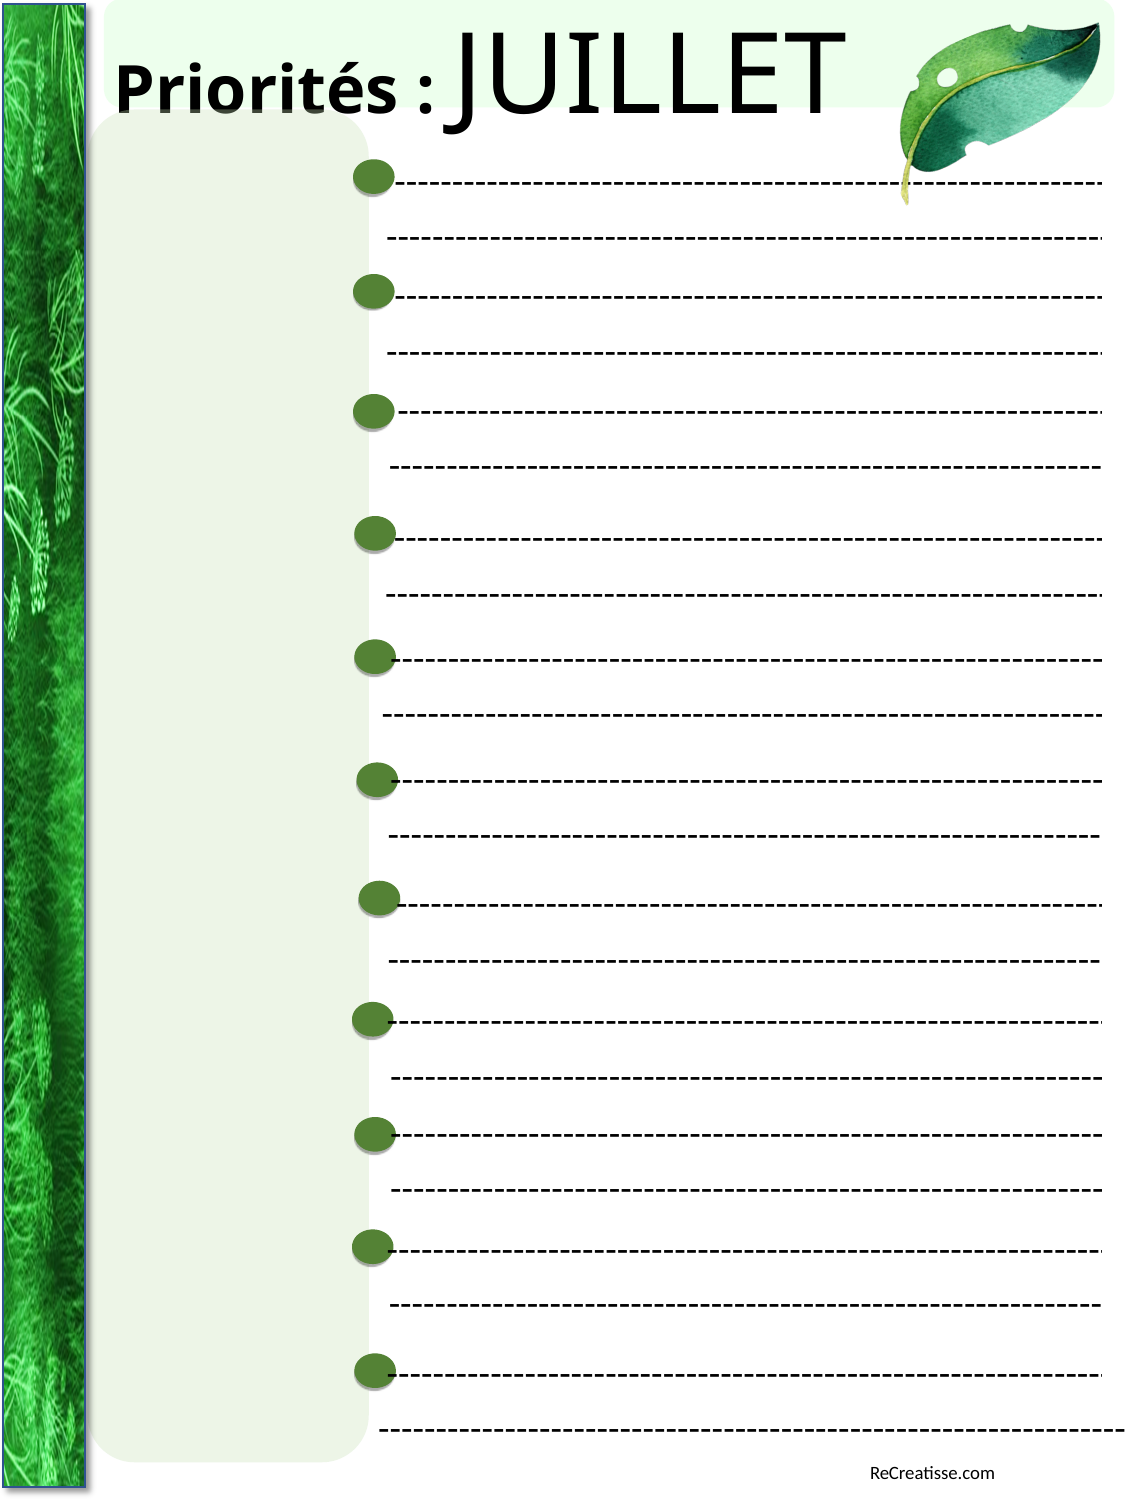

Priorités : JUILLET
--------------------------------------------------------------------------------------
--------------------------------------------------------------------------------------
--------------------------------------------------------------------------------------
--------------------------------------------------------------------------------------
--------------------------------------------------------------------------------------
--------------------------------------------------------------------------------------
--------------------------------------------------------------------------------------
--------------------------------------------------------------------------------------
--------------------------------------------------------------------------------------
--------------------------------------------------------------------------------------
--------------------------------------------------------------------------------------
--------------------------------------------------------------------------------------
--------------------------------------------------------------------------------------
--------------------------------------------------------------------------------------
--------------------------------------------------------------------------------------
--------------------------------------------------------------------------------------
--------------------------------------------------------------------------------------
--------------------------------------------------------------------------------------
--------------------------------------------------------------------------------------
--------------------------------------------------------------------------------------
--------------------------------------------------------------------------------------
--------------------------------------------------------------------------------------
ReCreatisse.com